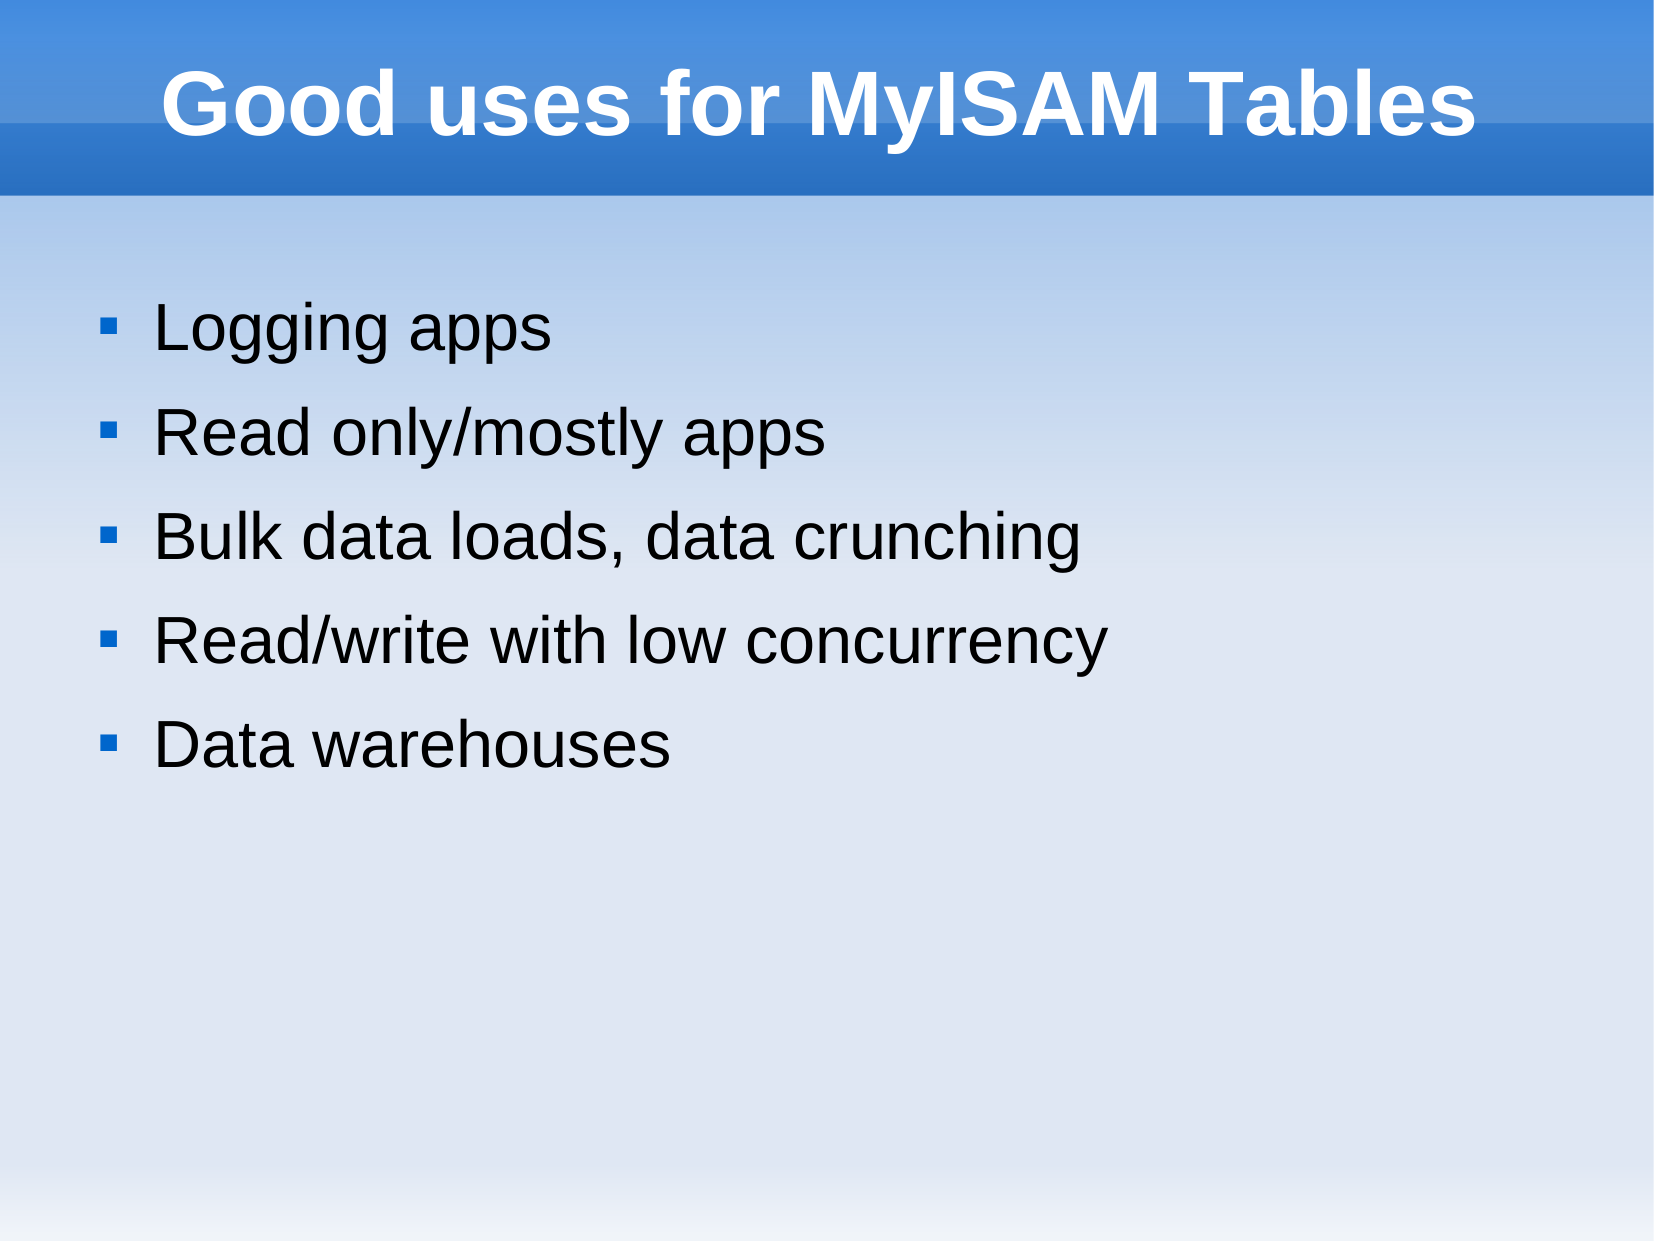

# Good uses for MyISAM Tables
Logging apps
Read only/mostly apps
Bulk data loads, data crunching
Read/write with low concurrency
Data warehouses